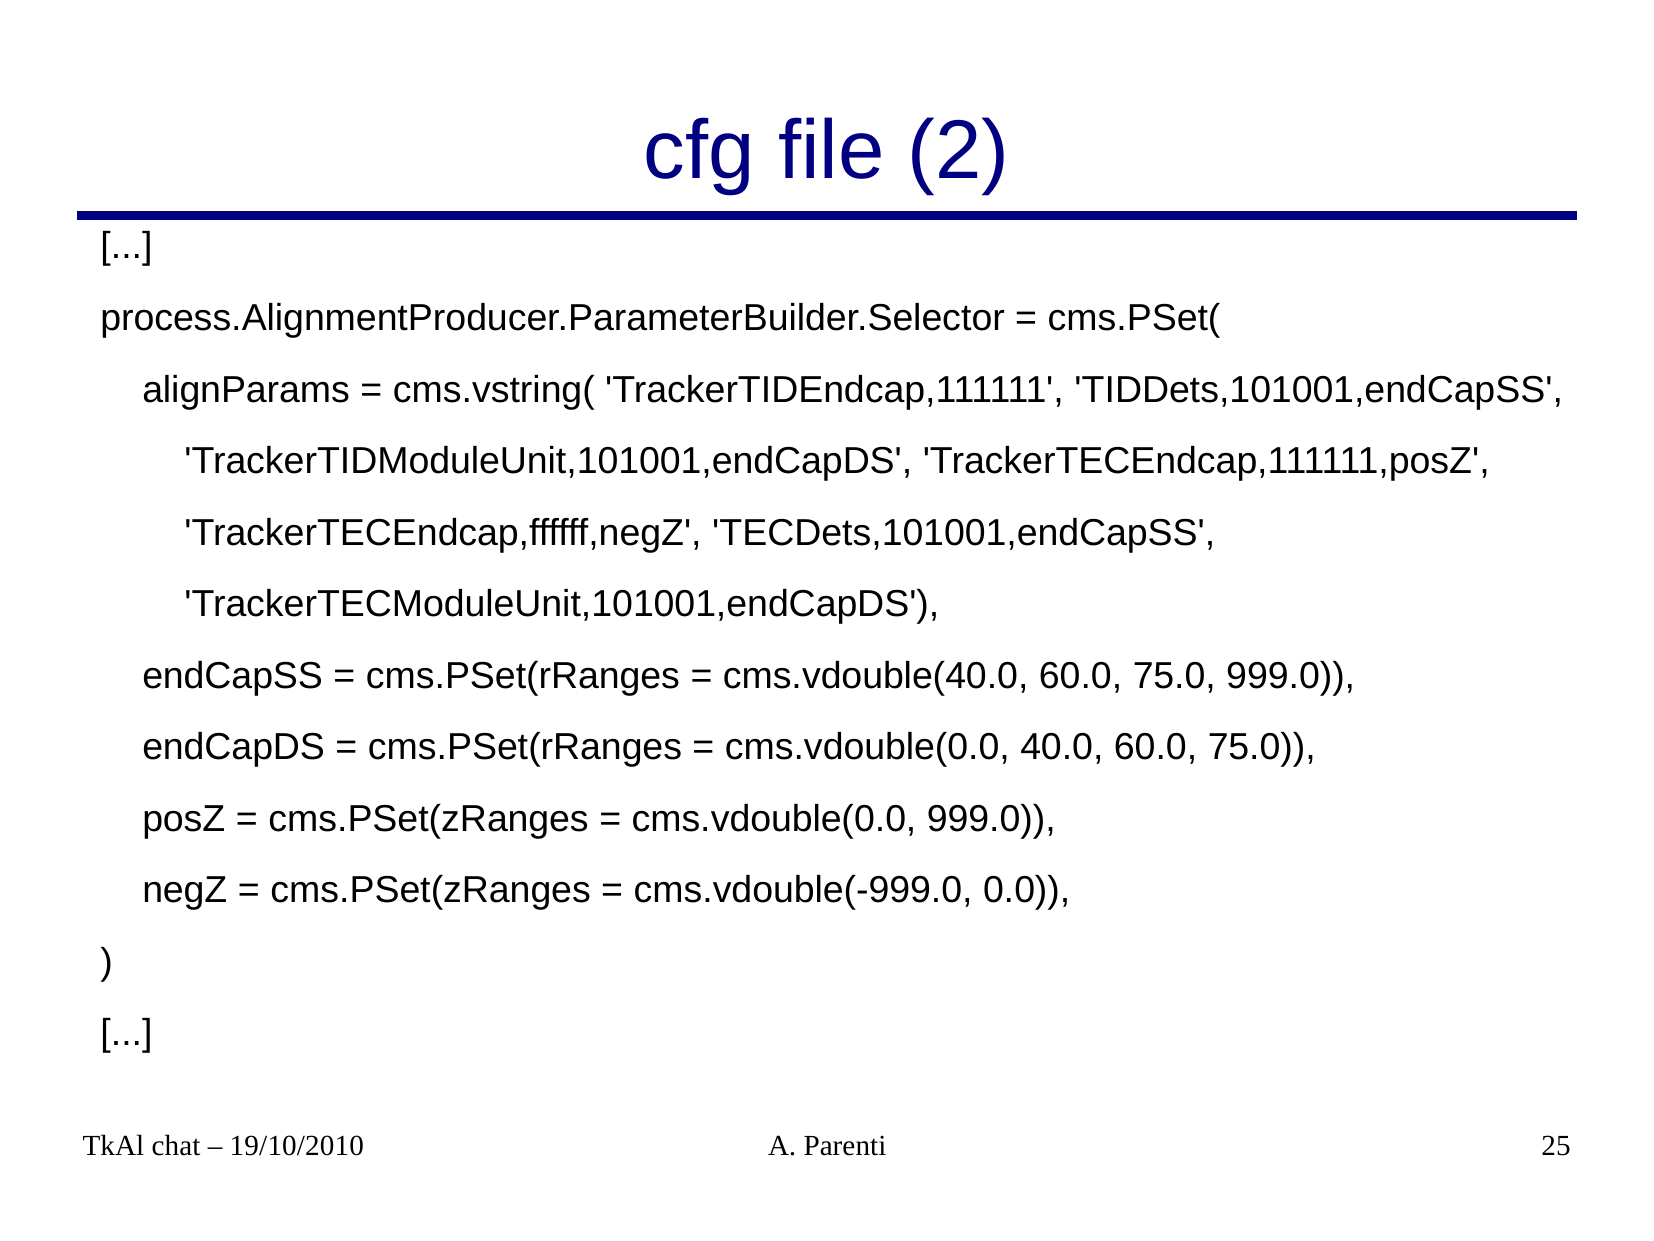

# cfg file (2)
[...]
process.AlignmentProducer.ParameterBuilder.Selector = cms.PSet(
 alignParams = cms.vstring( 'TrackerTIDEndcap,111111', 'TIDDets,101001,endCapSS',
 'TrackerTIDModuleUnit,101001,endCapDS', 'TrackerTECEndcap,111111,posZ',
 'TrackerTECEndcap,ffffff,negZ', 'TECDets,101001,endCapSS',
 'TrackerTECModuleUnit,101001,endCapDS'),
 endCapSS = cms.PSet(rRanges = cms.vdouble(40.0, 60.0, 75.0, 999.0)),
 endCapDS = cms.PSet(rRanges = cms.vdouble(0.0, 40.0, 60.0, 75.0)),
 posZ = cms.PSet(zRanges = cms.vdouble(0.0, 999.0)),
 negZ = cms.PSet(zRanges = cms.vdouble(-999.0, 0.0)),
)
[...]
25